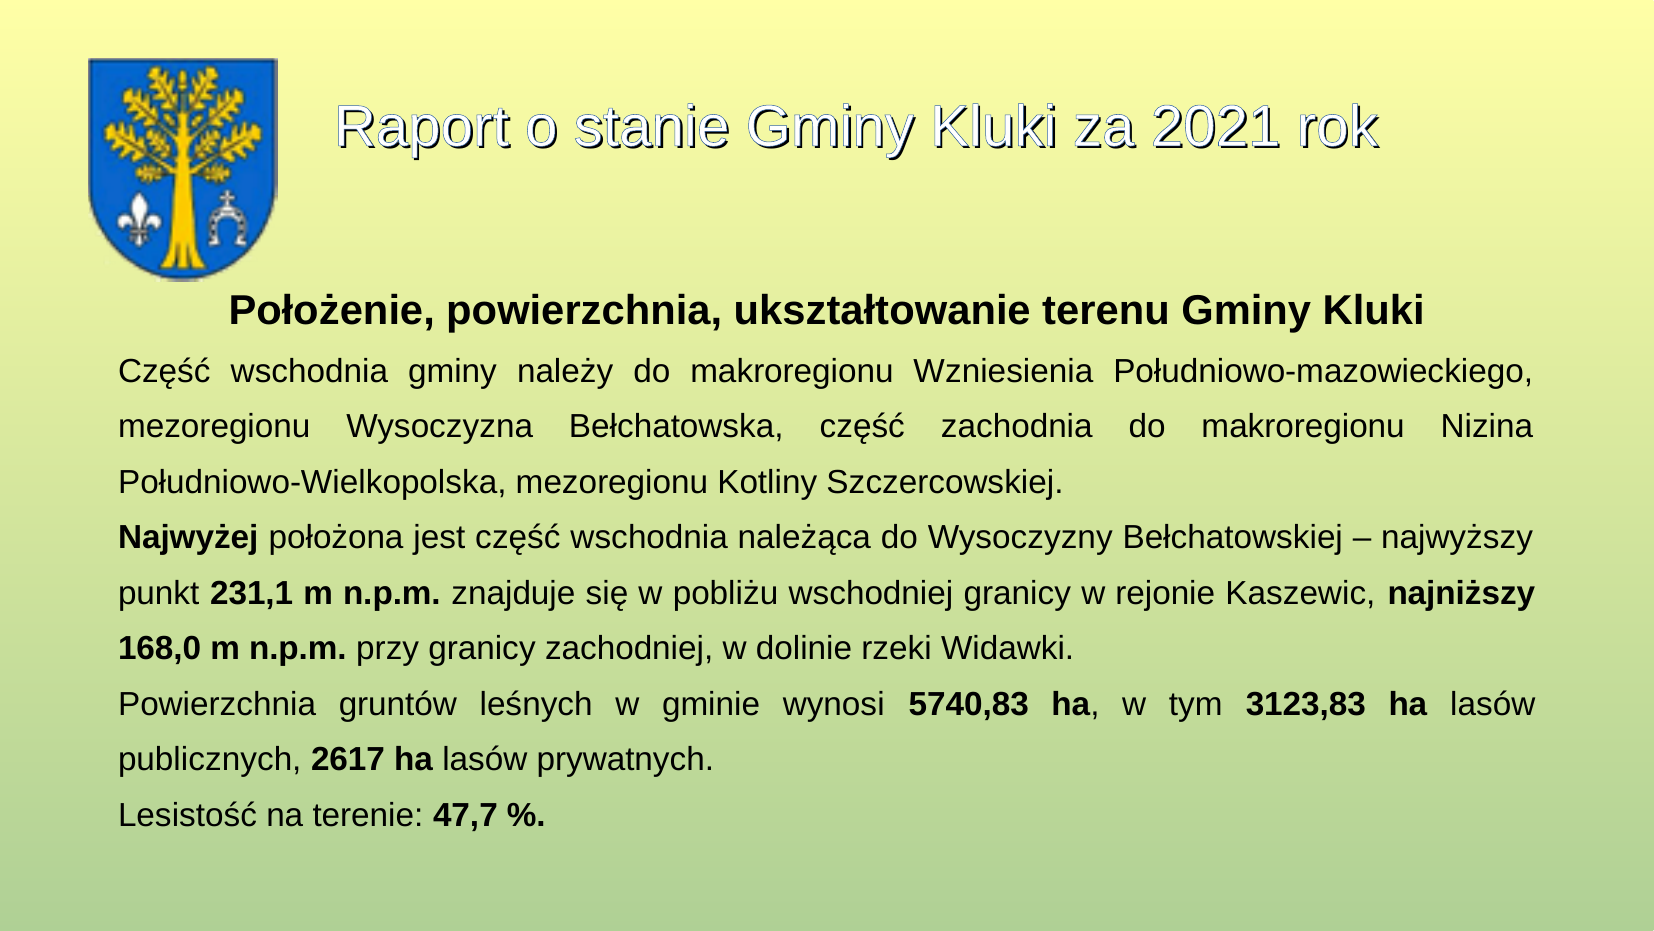

# Raport o stanie Gminy Kluki za 2021 rok
Położenie, powierzchnia, ukształtowanie terenu Gminy Kluki
Część wschodnia gminy należy do makroregionu Wzniesienia Południowo-mazowieckiego, mezoregionu Wysoczyzna Bełchatowska, część zachodnia do makroregionu Nizina Południowo-Wielkopolska, mezoregionu Kotliny Szczercowskiej.
Najwyżej położona jest część wschodnia należąca do Wysoczyzny Bełchatowskiej – najwyższy punkt 231,1 m n.p.m. znajduje się w pobliżu wschodniej granicy w rejonie Kaszewic, najniższy 168,0 m n.p.m. przy granicy zachodniej, w dolinie rzeki Widawki.
Powierzchnia gruntów leśnych w gminie wynosi 5740,83 ha, w tym 3123,83 ha lasów publicznych, 2617 ha lasów prywatnych.
Lesistość na terenie: 47,7 %.
9 czerwca 2022
4